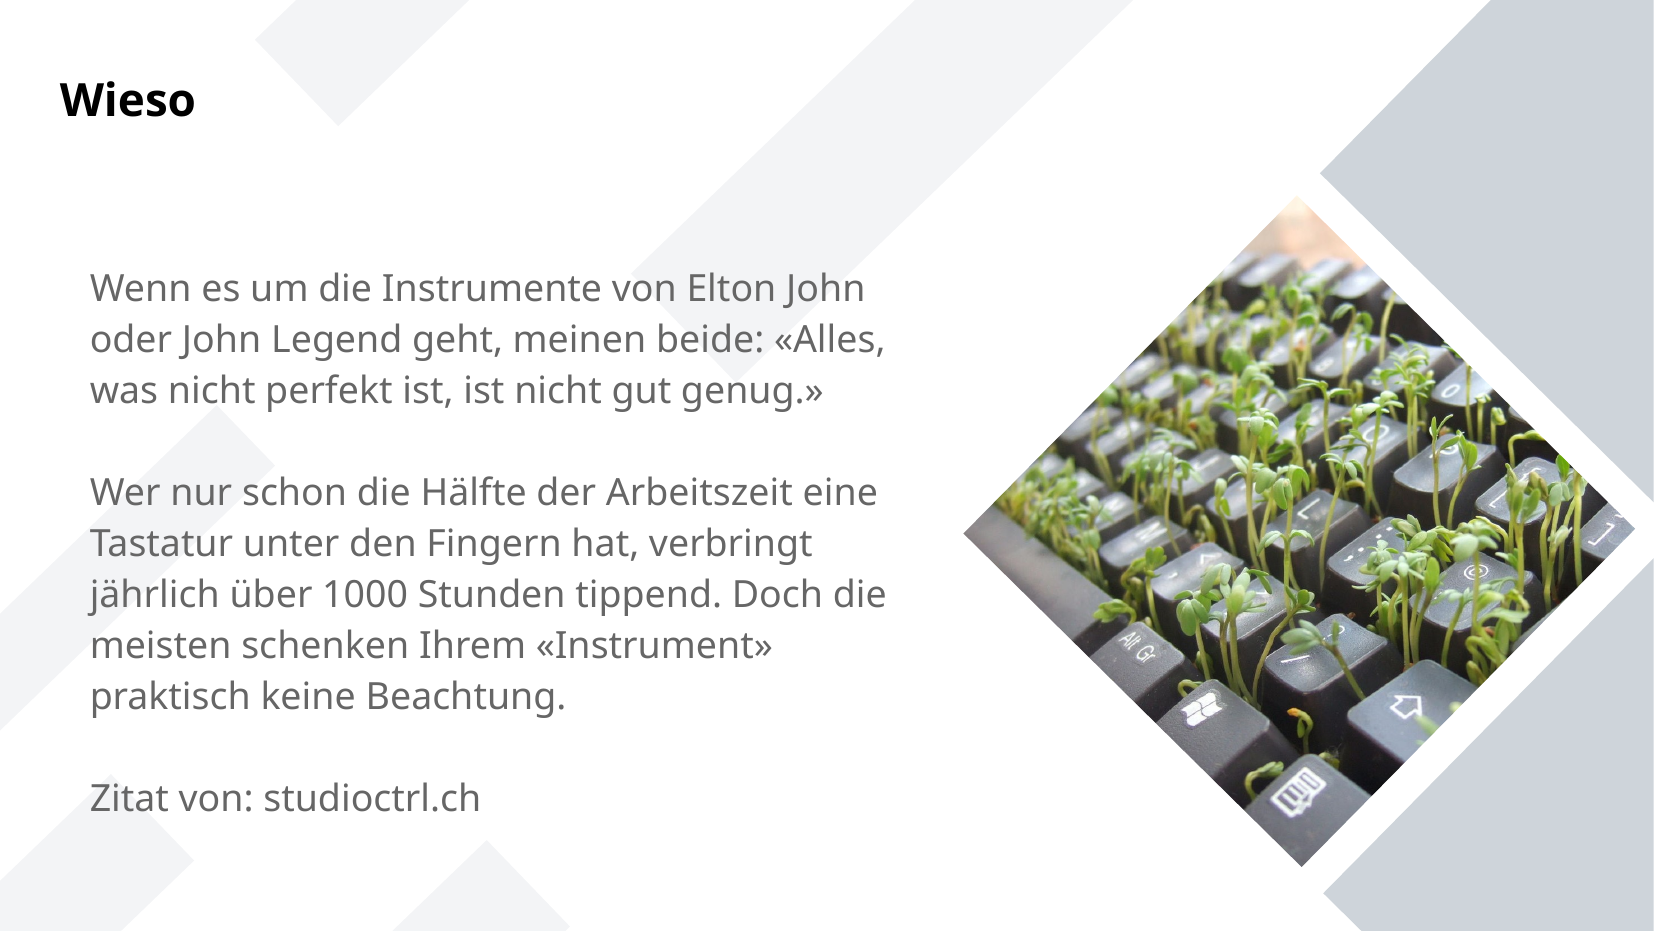

Wieso
Wenn es um die Instrumente von Elton John oder John Legend geht, meinen beide: «Alles, was nicht perfekt ist, ist nicht gut genug.»
Wer nur schon die Hälfte der Arbeitszeit eine Tastatur unter den Fingern hat, verbringt jährlich über 1000 Stunden tippend. Doch die meisten schenken Ihrem «Instrument» praktisch keine Beachtung.
Zitat von: studioctrl.ch